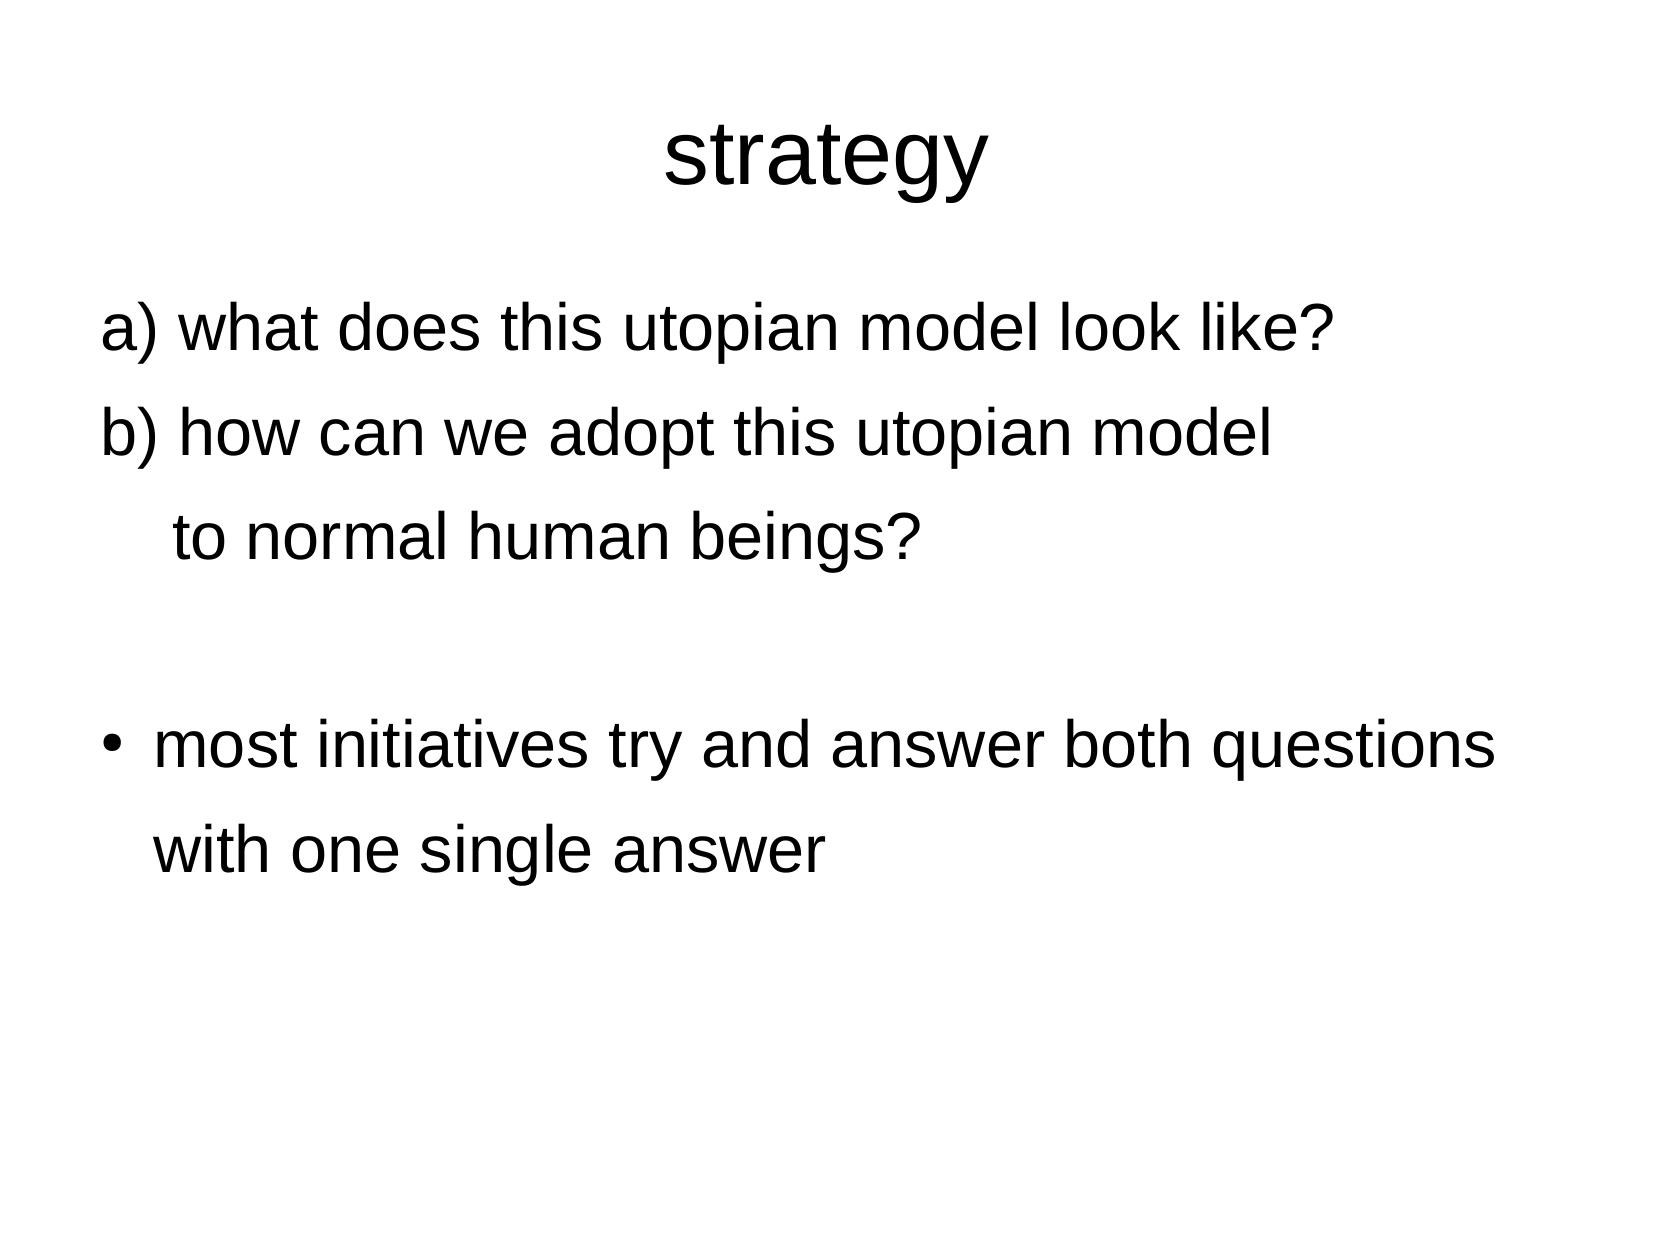

# strategy
 what does this utopian model look like?
 how can we adopt this utopian model
 to normal human beings?
most initiatives try and answer both questions
with one single answer